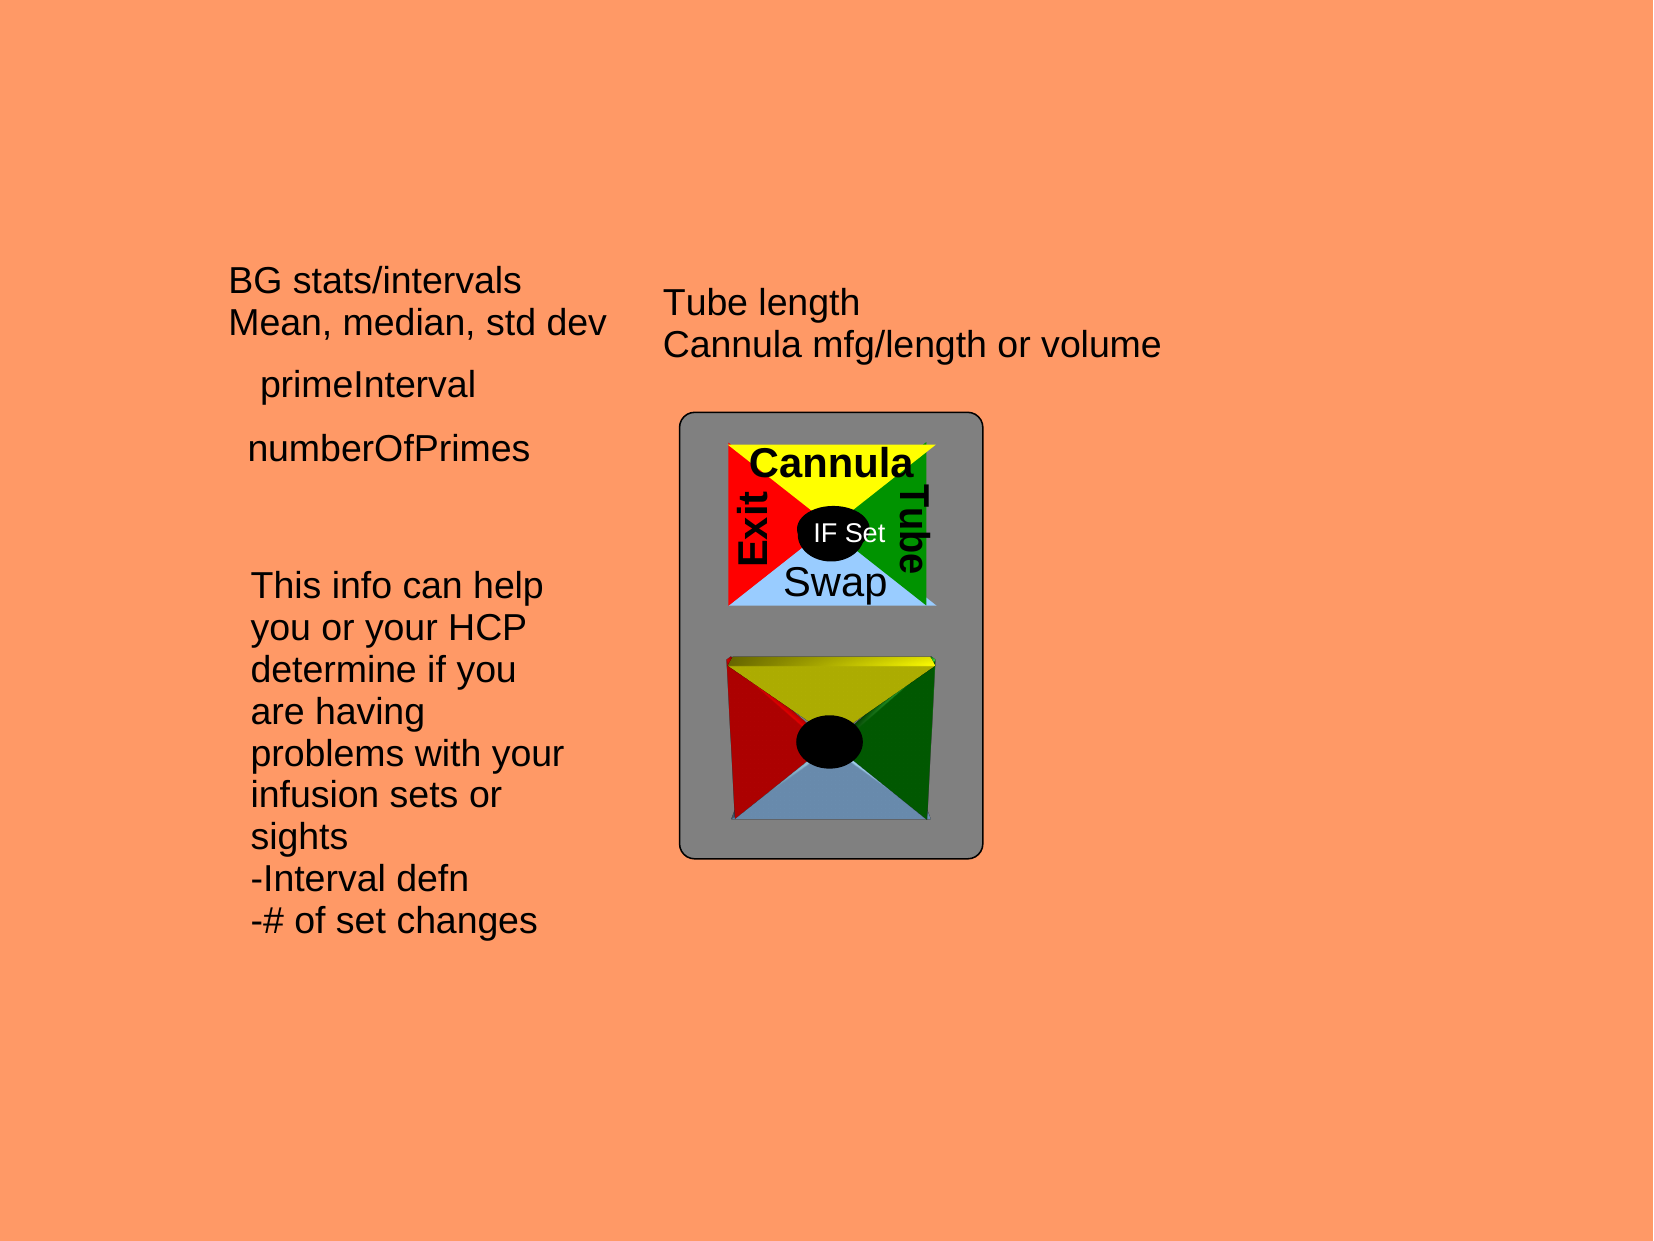

BG stats/intervals
Mean, median, std dev
Tube length
Cannula mfg/length or volume
primeInterval
numberOfPrimes
Cannula
Exit
IF Set
Tube
Swap
This info can help you or your HCP determine if you are having problems with your infusion sets or sights
-Interval defn
-# of set changes